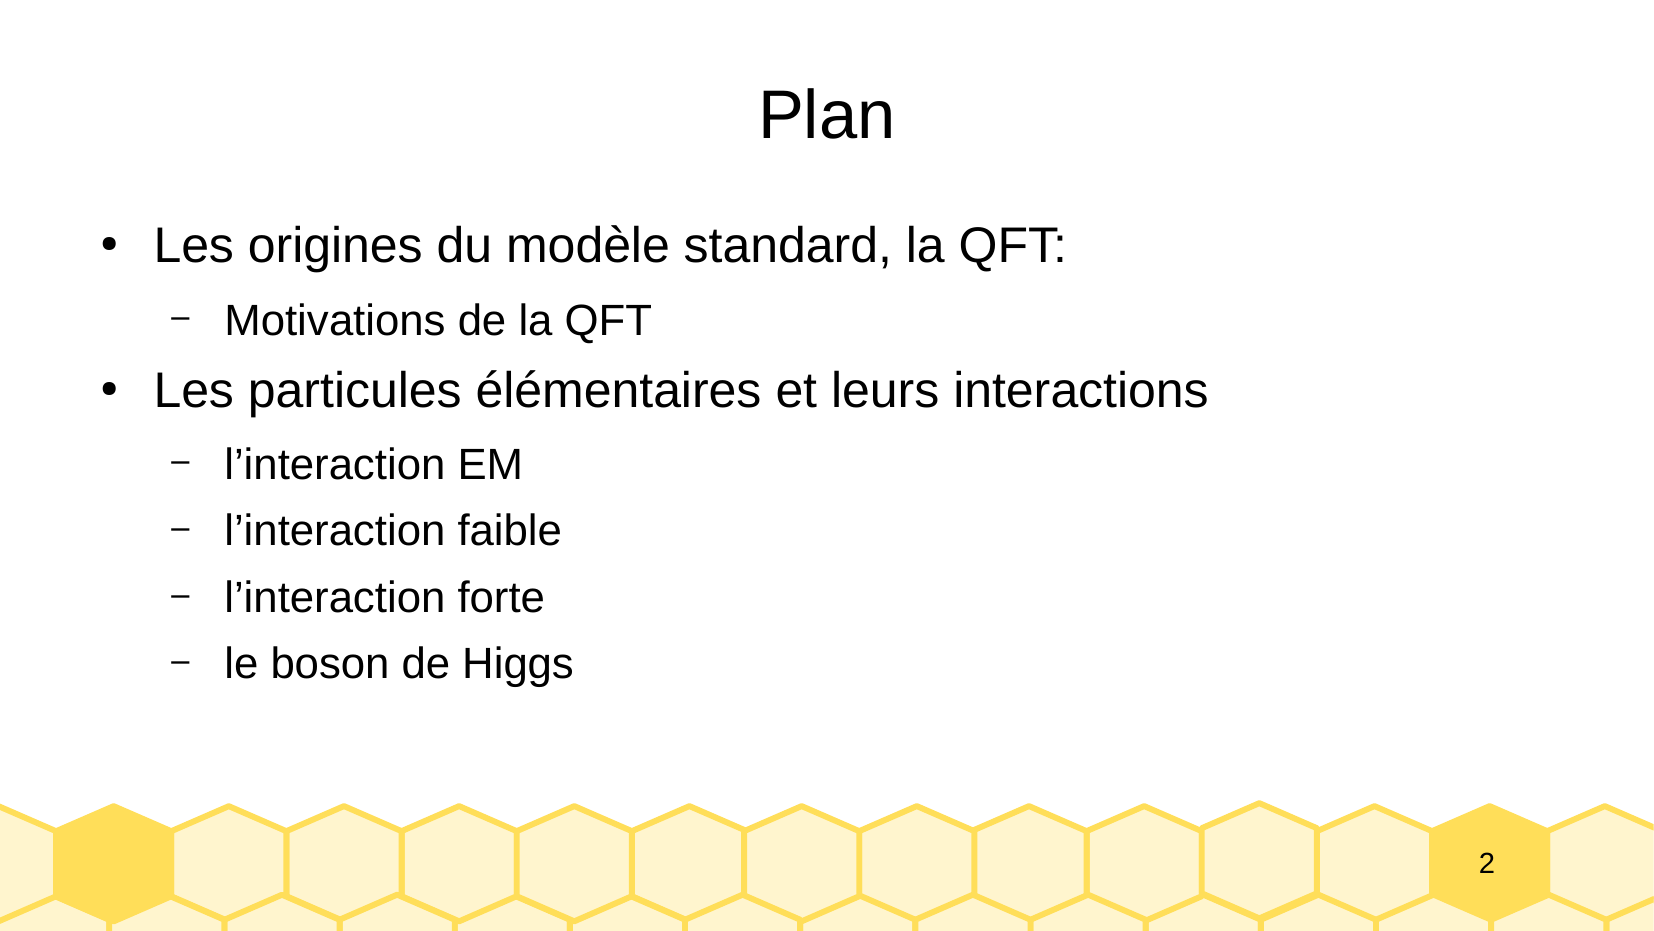

# Plan
Les origines du modèle standard, la QFT:
Motivations de la QFT
Les particules élémentaires et leurs interactions
l’interaction EM
l’interaction faible
l’interaction forte
le boson de Higgs